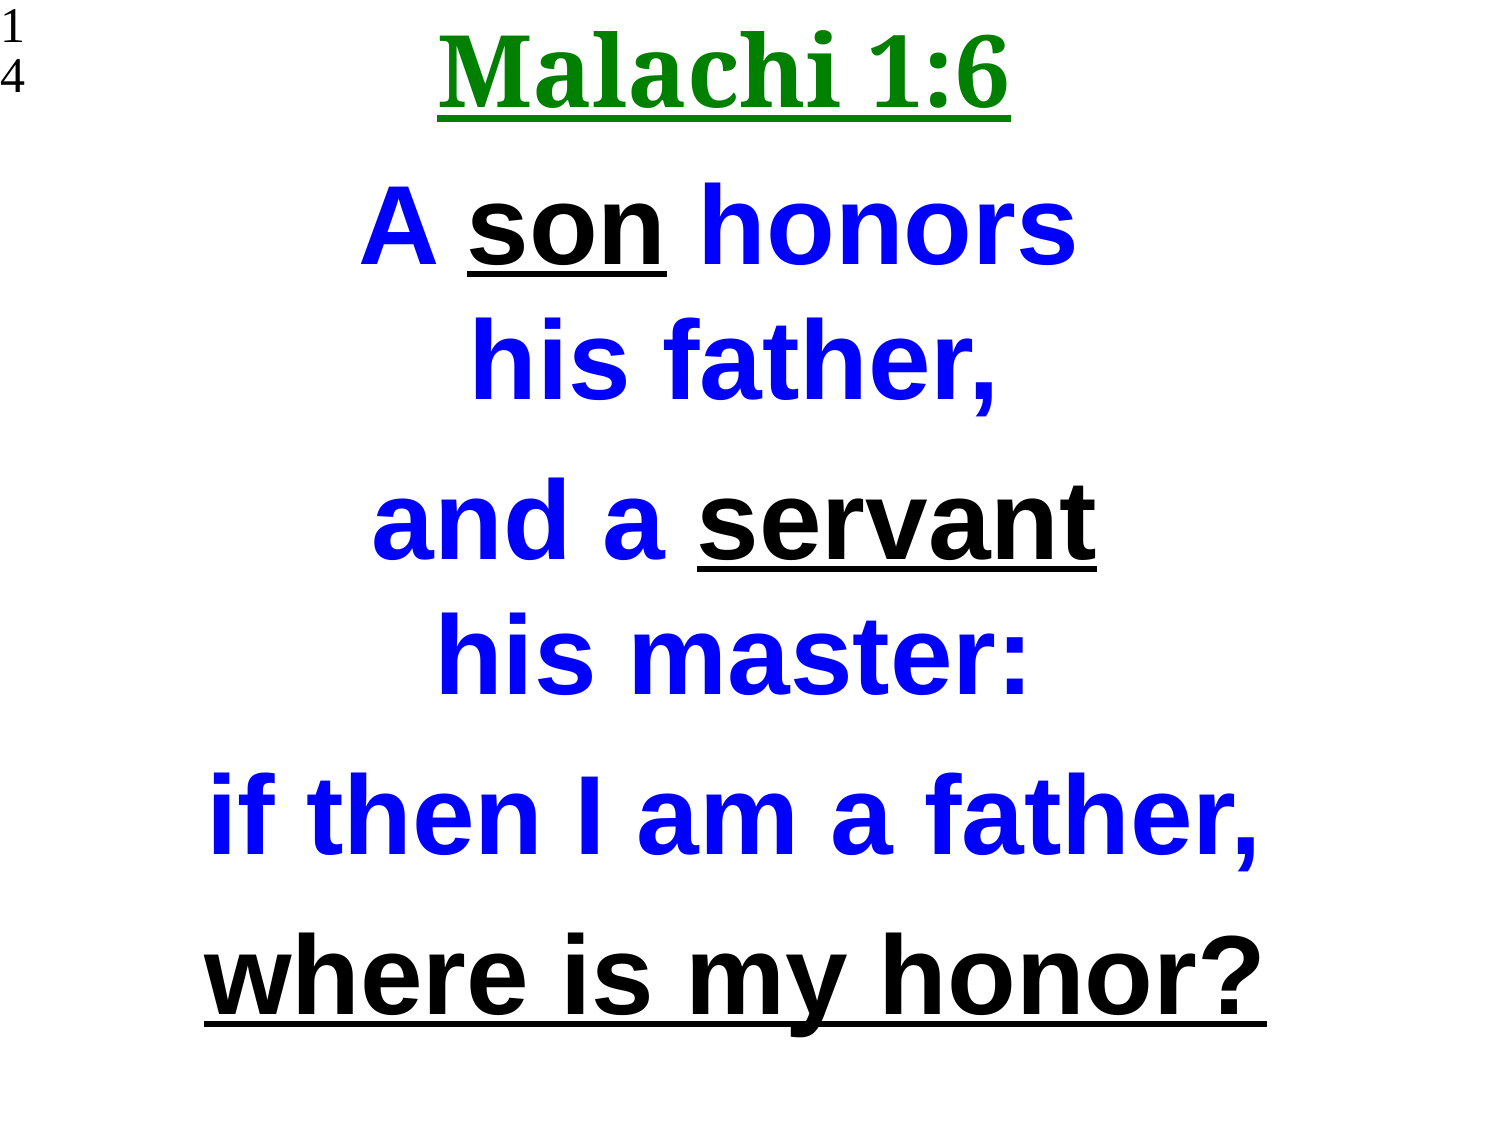

Malachi 1:6
A son honors
his father,
and a servant
his master:
if then I am a father,
where is my honor?